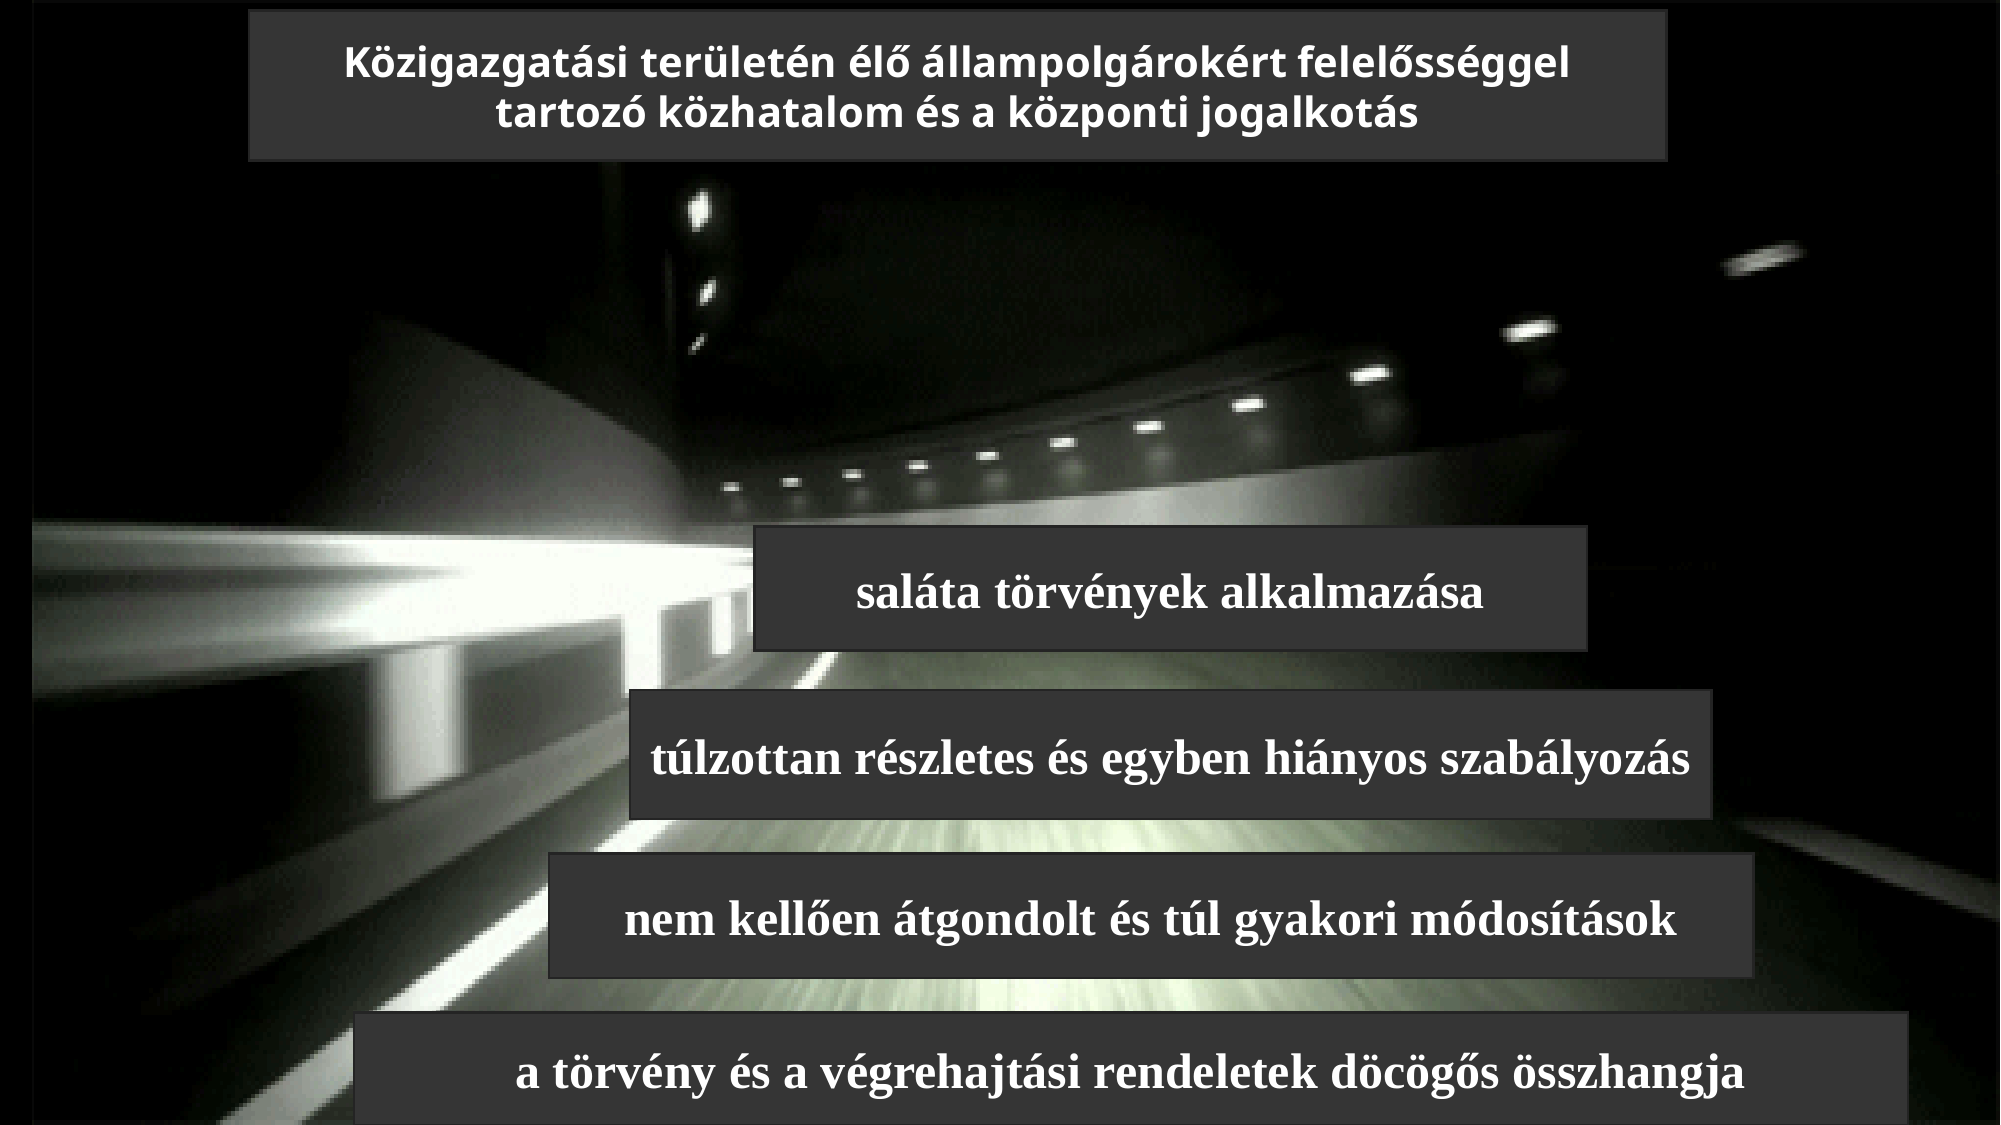

Közigazgatási területén élő állampolgárokért felelősséggel tartozó közhatalom és a központi jogalkotás
saláta törvények alkalmazása
túlzottan részletes és egyben hiányos szabályozás
nem kellően átgondolt és túl gyakori módosítások
a törvény és a végrehajtási rendeletek döcögős összhangja